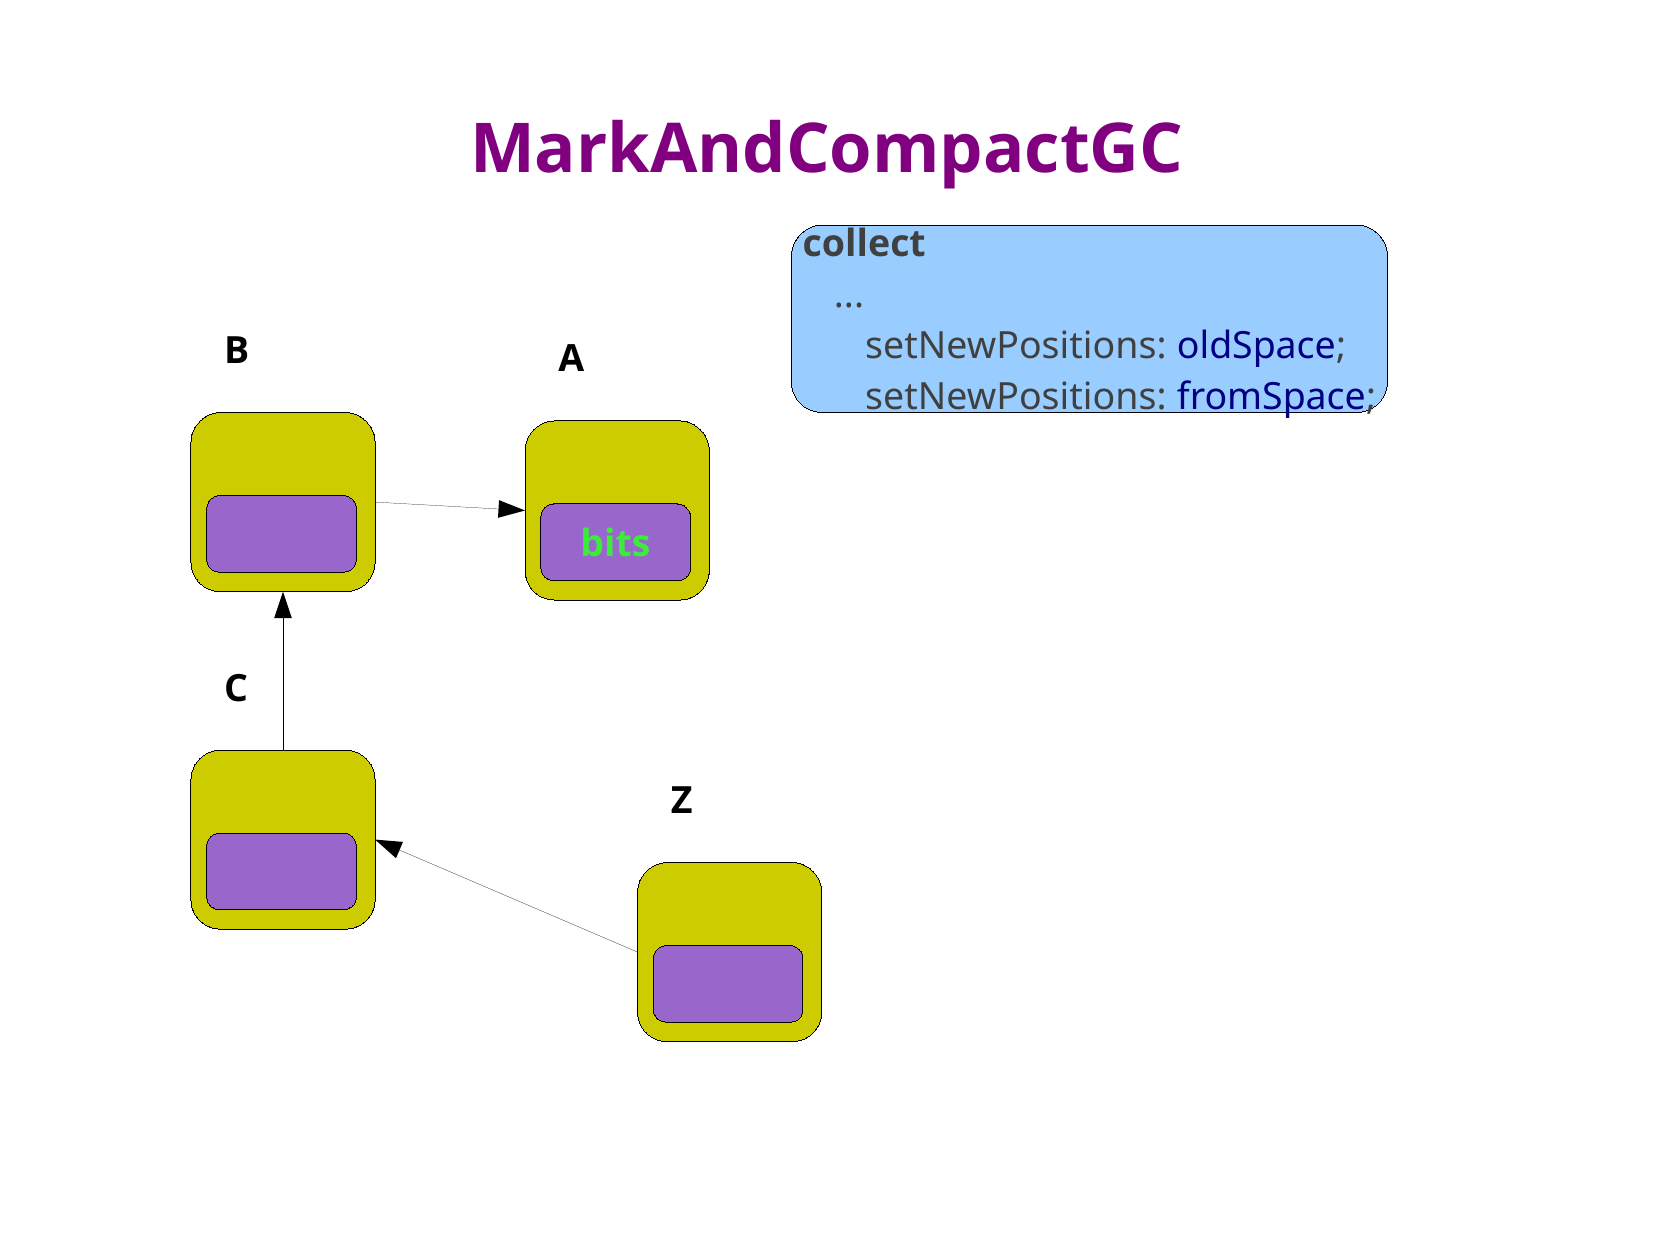

MarkAndCompactGC
collect
	...
		setNewPositions: oldSpace;
		setNewPositions: fromSpace;
 B
 A
bits
 C
 Z